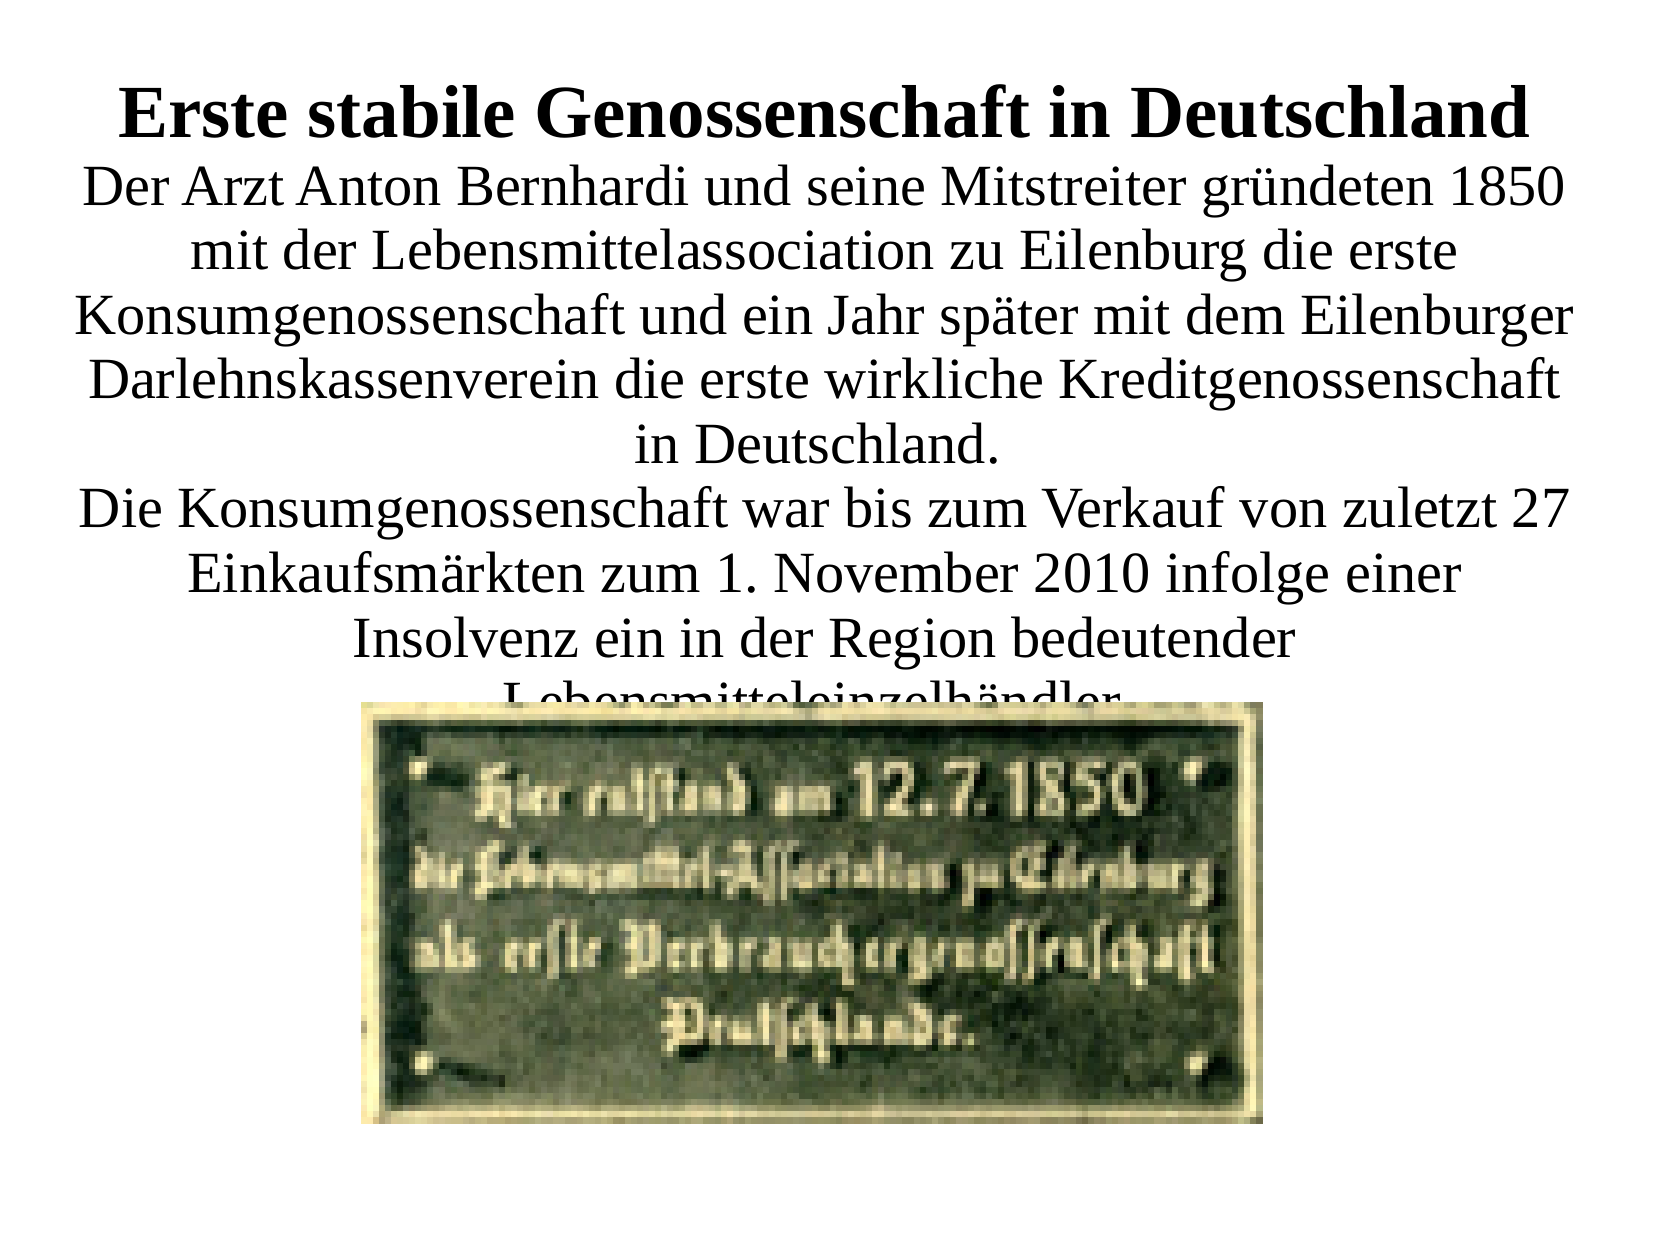

Erste stabile Genossenschaft in Deutschland
Der Arzt Anton Bernhardi und seine Mitstreiter gründeten 1850 mit der Lebensmittelassociation zu Eilenburg die erste Konsumgenossenschaft und ein Jahr später mit dem Eilenburger Darlehnskassenverein die erste wirkliche Kreditgenossenschaft in Deutschland.
Die Konsumgenossenschaft war bis zum Verkauf von zuletzt 27 Einkaufsmärkten zum 1. November 2010 infolge einer Insolvenz ein in der Region bedeutender Lebensmitteleinzelhändler.